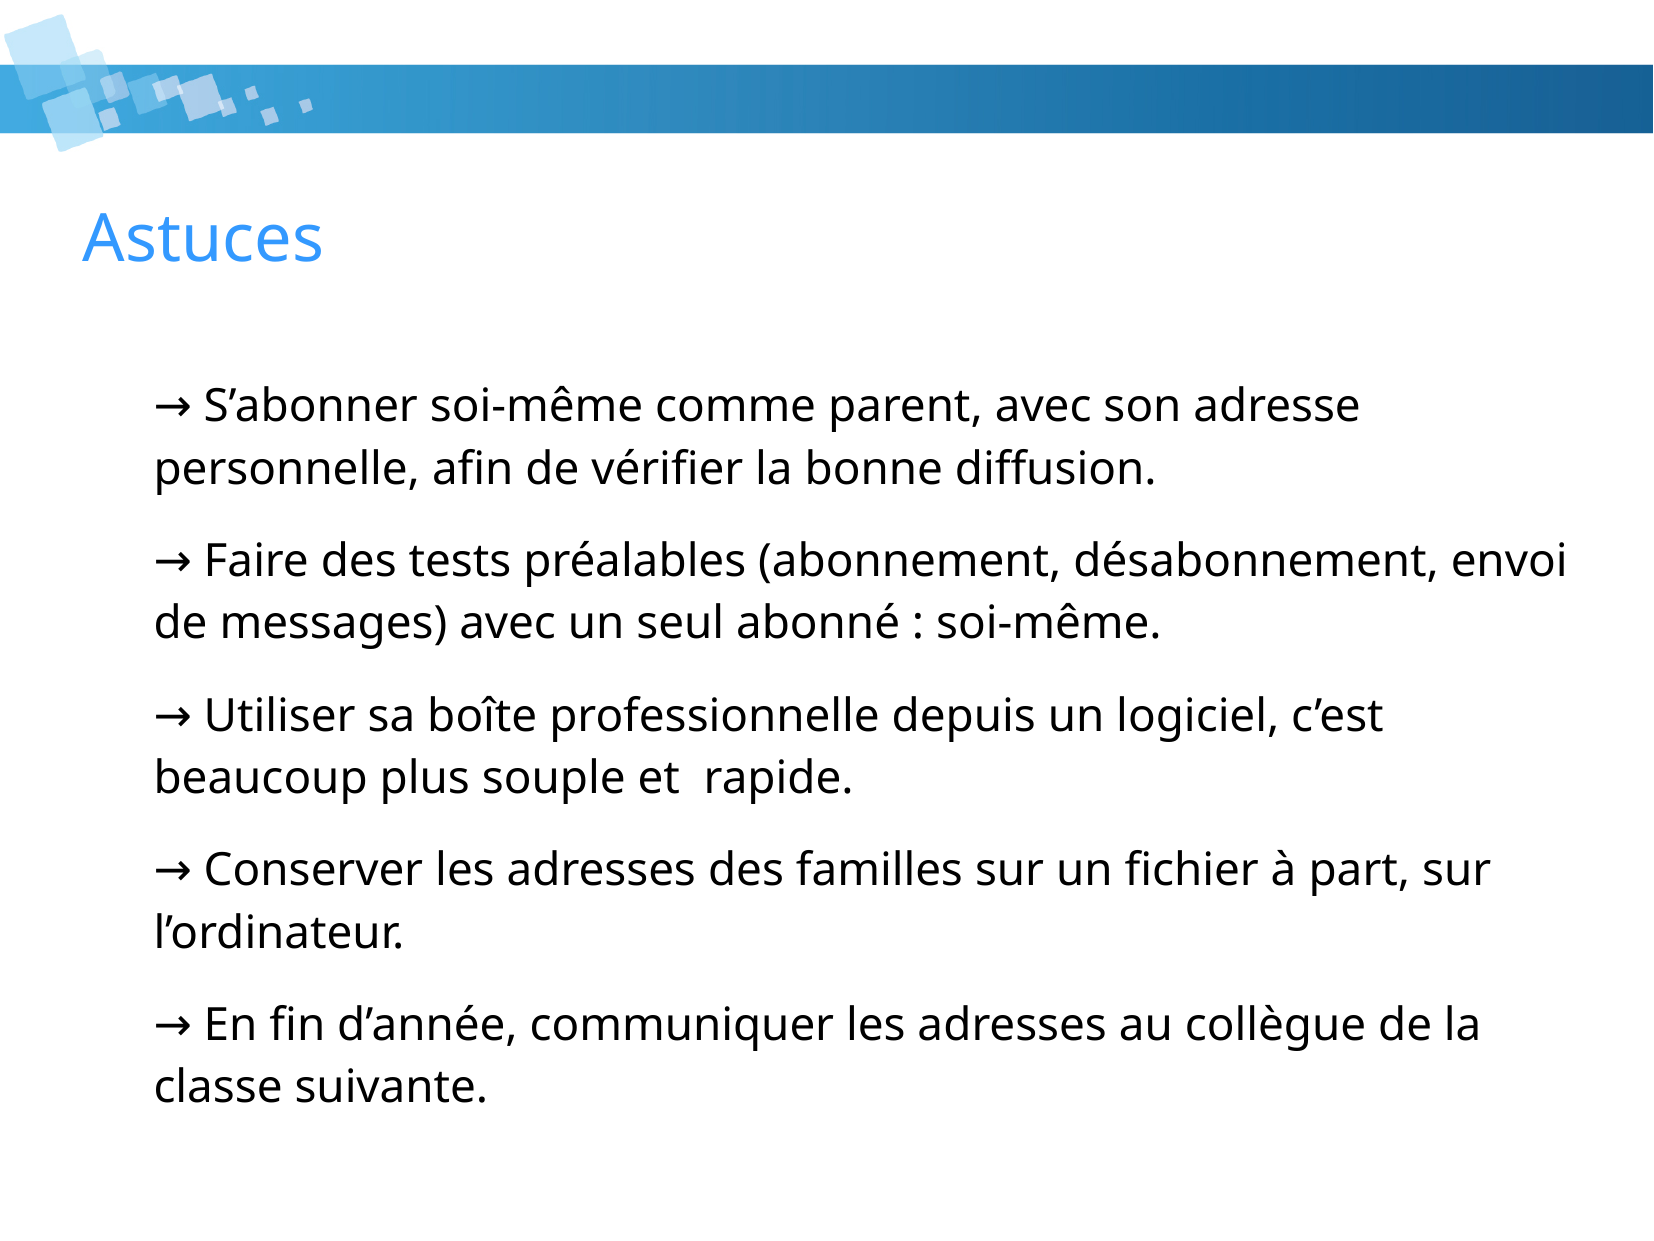

# Astuces
→ S’abonner soi-même comme parent, avec son adresse personnelle, afin de vérifier la bonne diffusion.
→ Faire des tests préalables (abonnement, désabonnement, envoi de messages) avec un seul abonné : soi-même.
→ Utiliser sa boîte professionnelle depuis un logiciel, c’est beaucoup plus souple et rapide.
→ Conserver les adresses des familles sur un fichier à part, sur l’ordinateur.
→ En fin d’année, communiquer les adresses au collègue de la classe suivante.